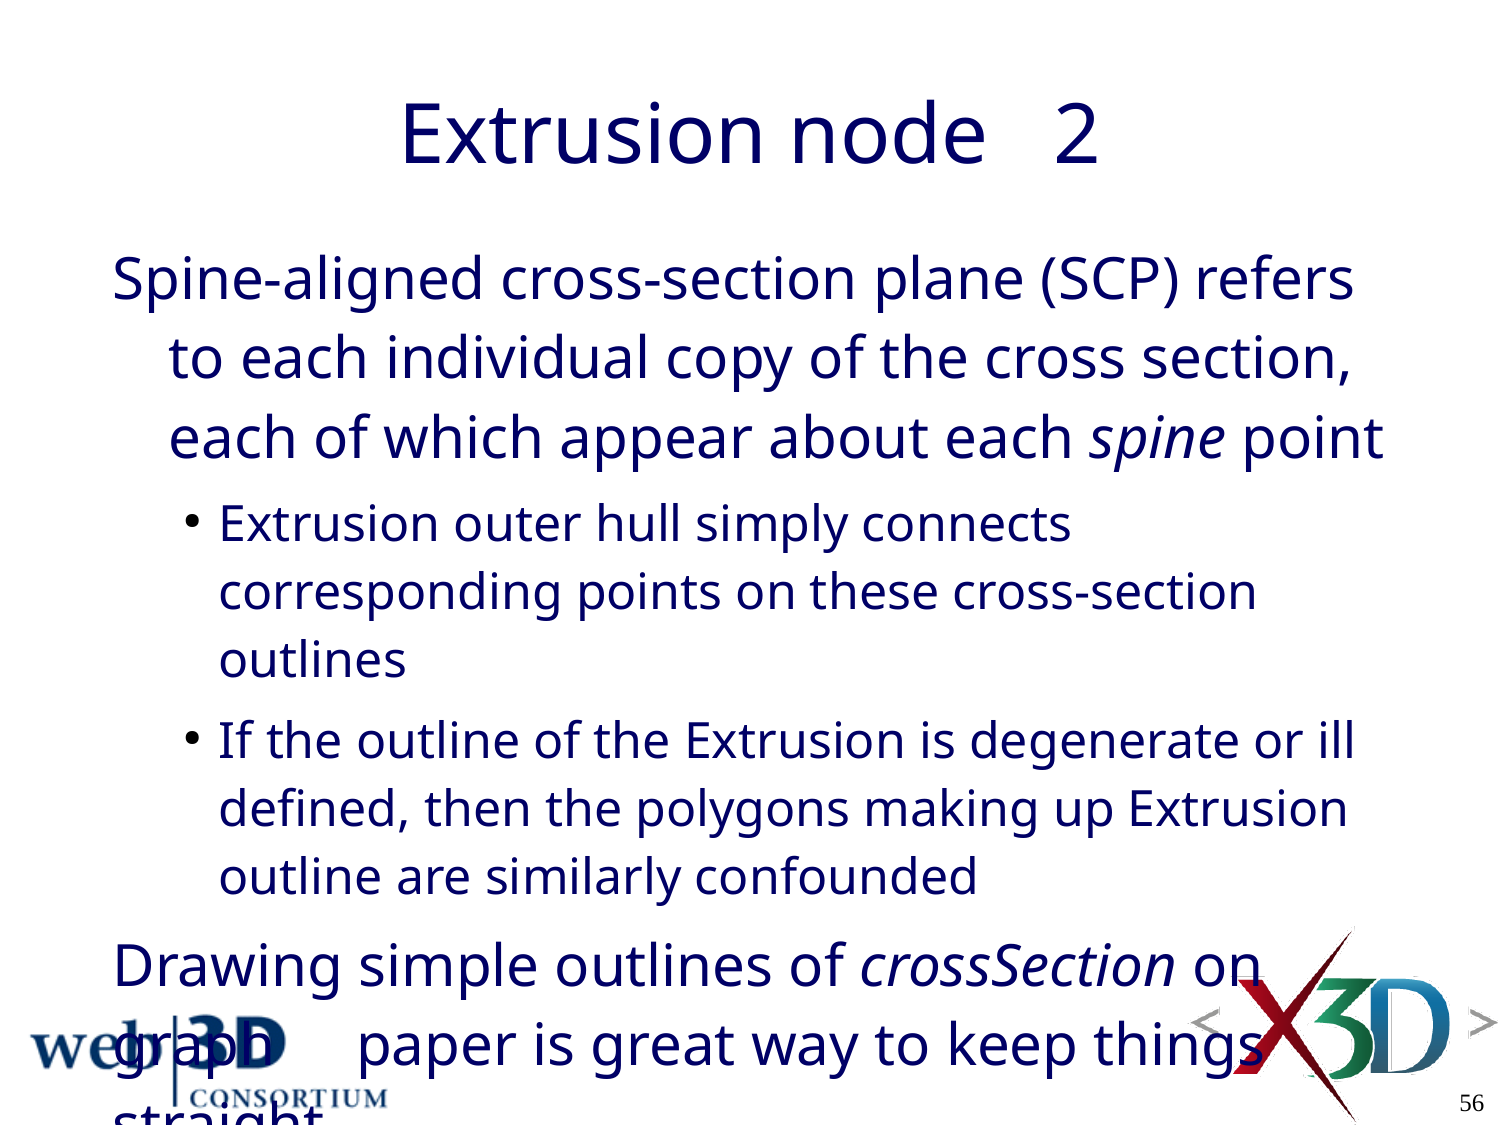

# Extrusion node 2
Spine-aligned cross-section plane (SCP) refers to each individual copy of the cross section, each of which appear about each spine point
Extrusion outer hull simply connects corresponding points on these cross-section outlines
If the outline of the Extrusion is degenerate or ill defined, then the polygons making up Extrusion outline are similarly confounded
Drawing simple outlines of crossSection on graph 	paper is great way to keep things straight